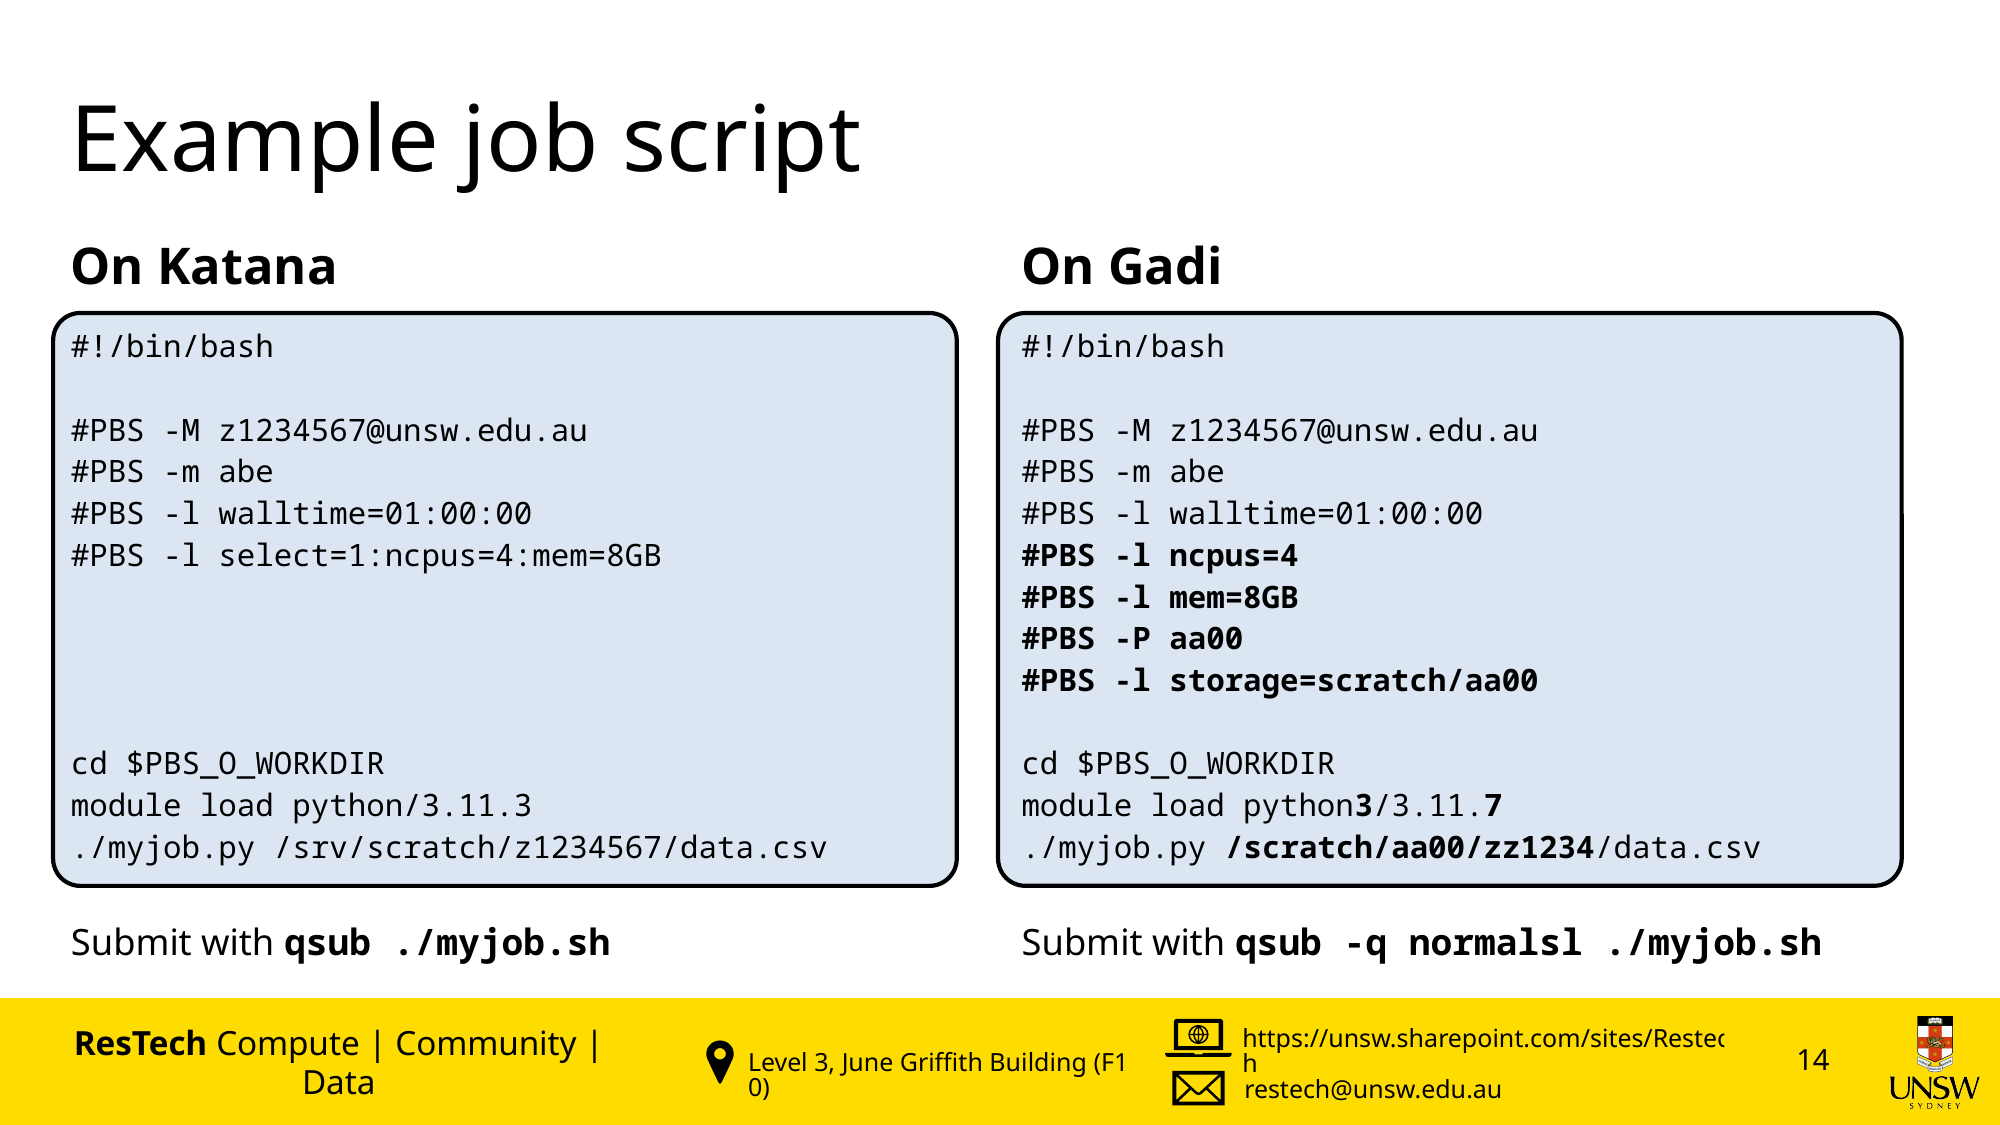

# Example job script
On Katana
#!/bin/bash
#PBS -M z1234567@unsw.edu.au
#PBS -m abe
#PBS -l walltime=01:00:00
#PBS -l select=1:ncpus=4:mem=8GB
cd $PBS_O_WORKDIR
module load python/3.11.3
./myjob.py /srv/scratch/z1234567/data.csv
Submit with qsub ./myjob.sh
On Gadi
#!/bin/bash
#PBS -M z1234567@unsw.edu.au
#PBS -m abe
#PBS -l walltime=01:00:00
#PBS -l ncpus=4
#PBS -l mem=8GB
#PBS -P aa00
#PBS -l storage=scratch/aa00
cd $PBS_O_WORKDIR
module load python3/3.11.7
./myjob.py /scratch/aa00/zz1234/data.csv
Submit with qsub -q normalsl ./myjob.sh